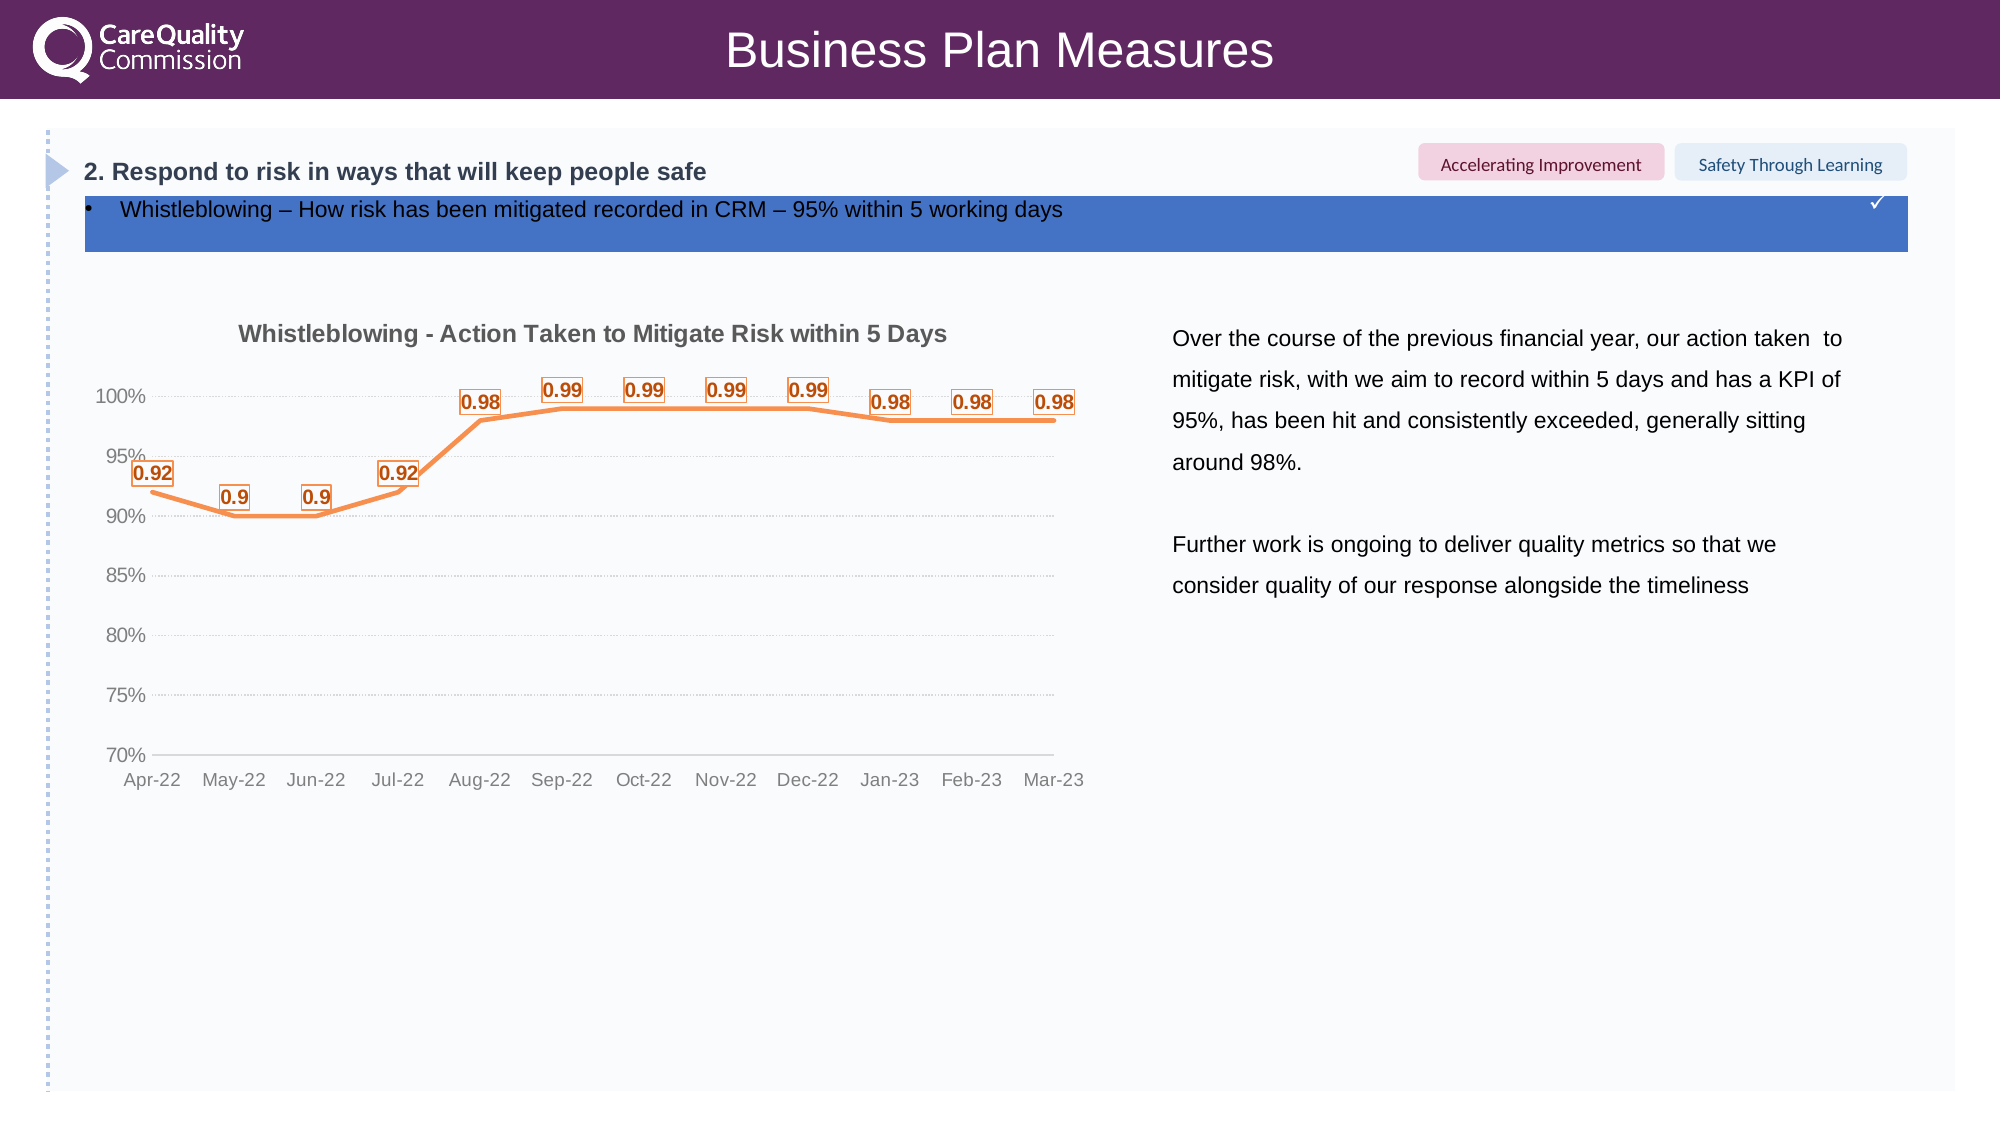

Business Plan Measures
Accelerating Improvement
Safety Through Learning
2. Respond to risk in ways that will keep people safe
| Whistleblowing – How risk has been mitigated recorded in CRM – 95% within 5 working days |  |
| --- | --- |
### Chart: Whistleblowing - Action Taken to Mitigate Risk within 5 Days
| Category | Series1 |
|---|---|
| 44652 | 0.92 |
| 44682 | 0.9 |
| 44713 | 0.9 |
| 44743 | 0.92 |
| 44774 | 0.98 |
| 44805 | 0.99 |
| 44835 | 0.99 |
| 44866 | 0.99 |
| 44896 | 0.99 |
| 44927 | 0.98 |
| 44958 | 0.98 |
| 44986 | 0.98 |Over the course of the previous financial year, our action taken to mitigate risk, with we aim to record within 5 days and has a KPI of 95%, has been hit and consistently exceeded, generally sitting around 98%.
Further work is ongoing to deliver quality metrics so that we consider quality of our response alongside the timeliness